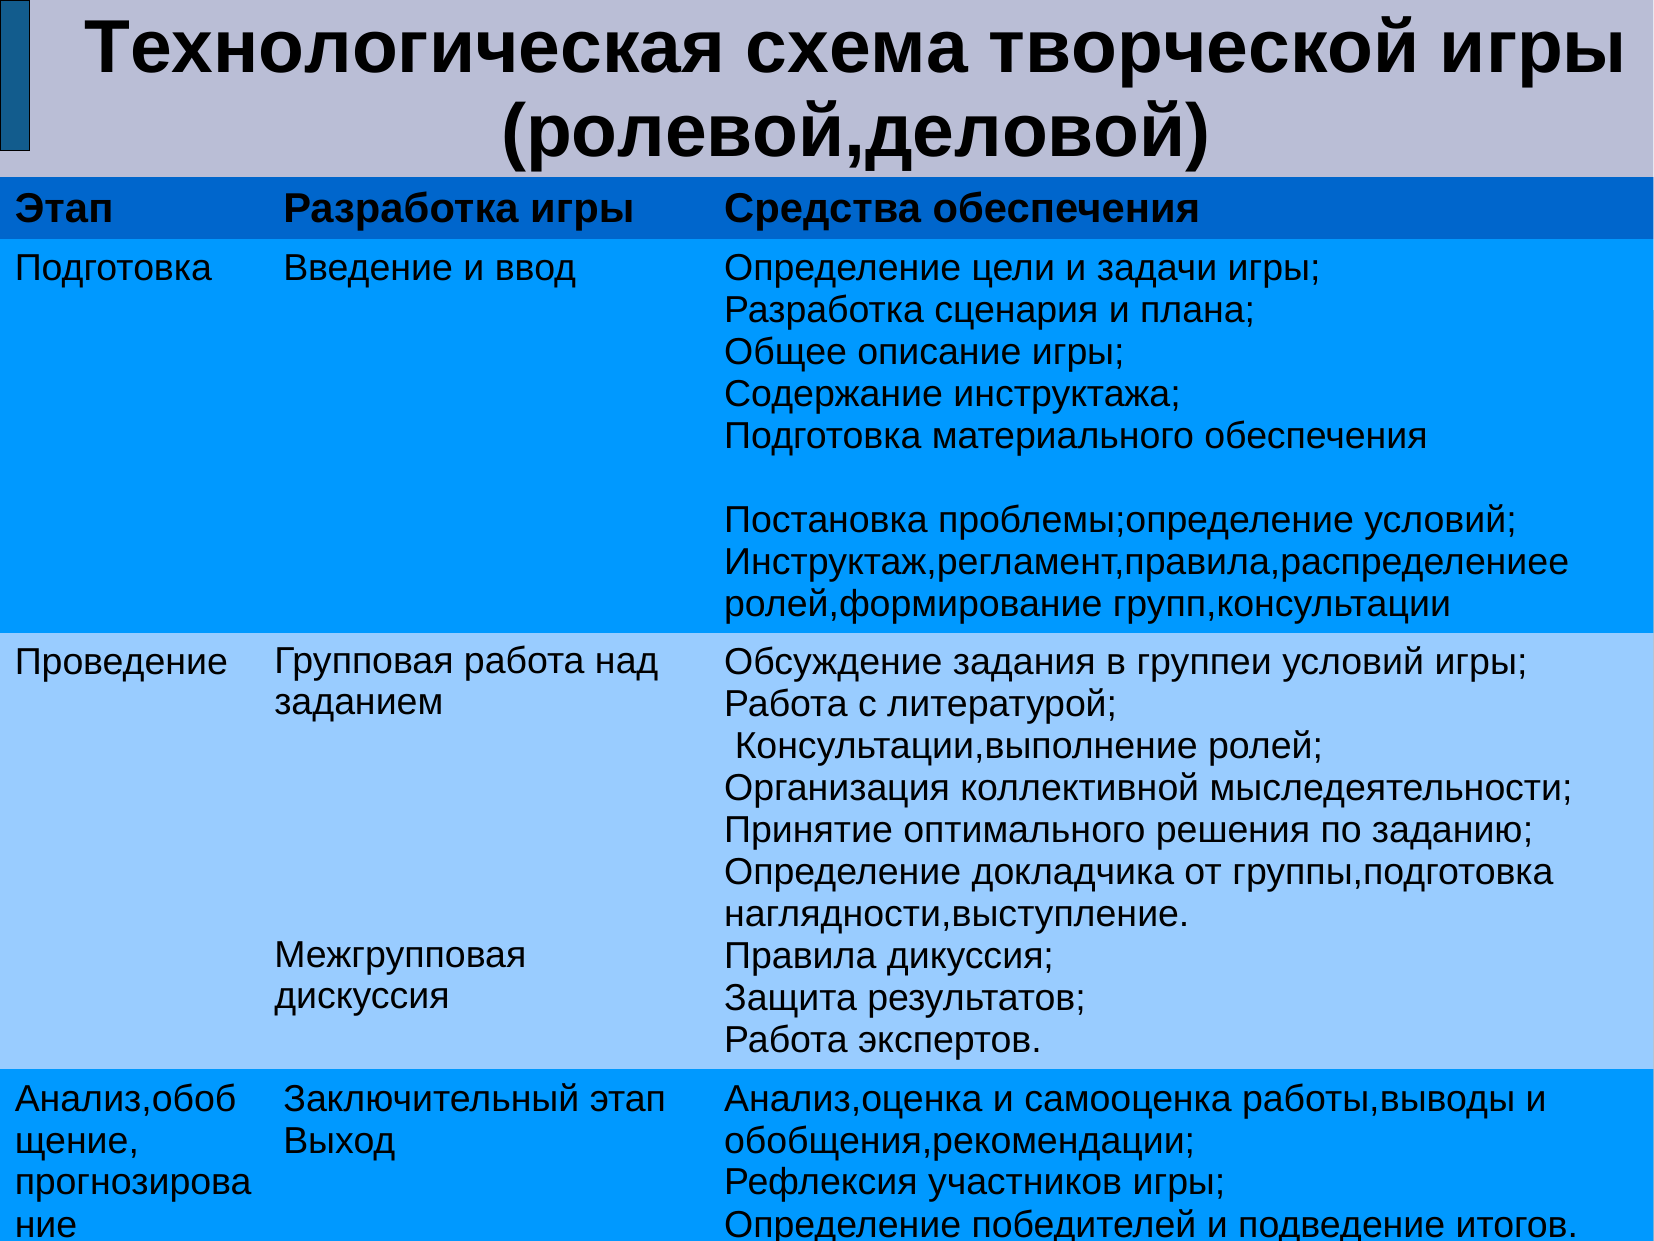

# Технологическая схема творческой игры (ролевой,деловой)
| Этап | Разработка игры | Средства обеспечения |
| --- | --- | --- |
| Подготовка | Введение и ввод | Определение цели и задачи игры; Разработка сценария и плана; Общее описание игры; Содержание инструктажа; Подготовка материального обеспечения Постановка проблемы;определение условий; Инструктаж,регламент,правила,распределениее ролей,формирование групп,консультации |
| Проведение | Групповая работа над заданием Межгрупповая дискуссия | Обсуждение задания в группеи условий игры; Работа с литературой; Консультации,выполнение ролей; Организация коллективной мыследеятельности; Принятие оптимального решения по заданию; Определение докладчика от группы,подготовка наглядности,выступление. Правила дикуссия; Защита результатов; Работа экспертов. |
| Анализ,обобщение, прогнозирование | Заключительный этап Выход | Анализ,оценка и самооценка работы,выводы и обобщения,рекомендации; Рефлексия участников игры; Определение победителей и подведение итогов. |